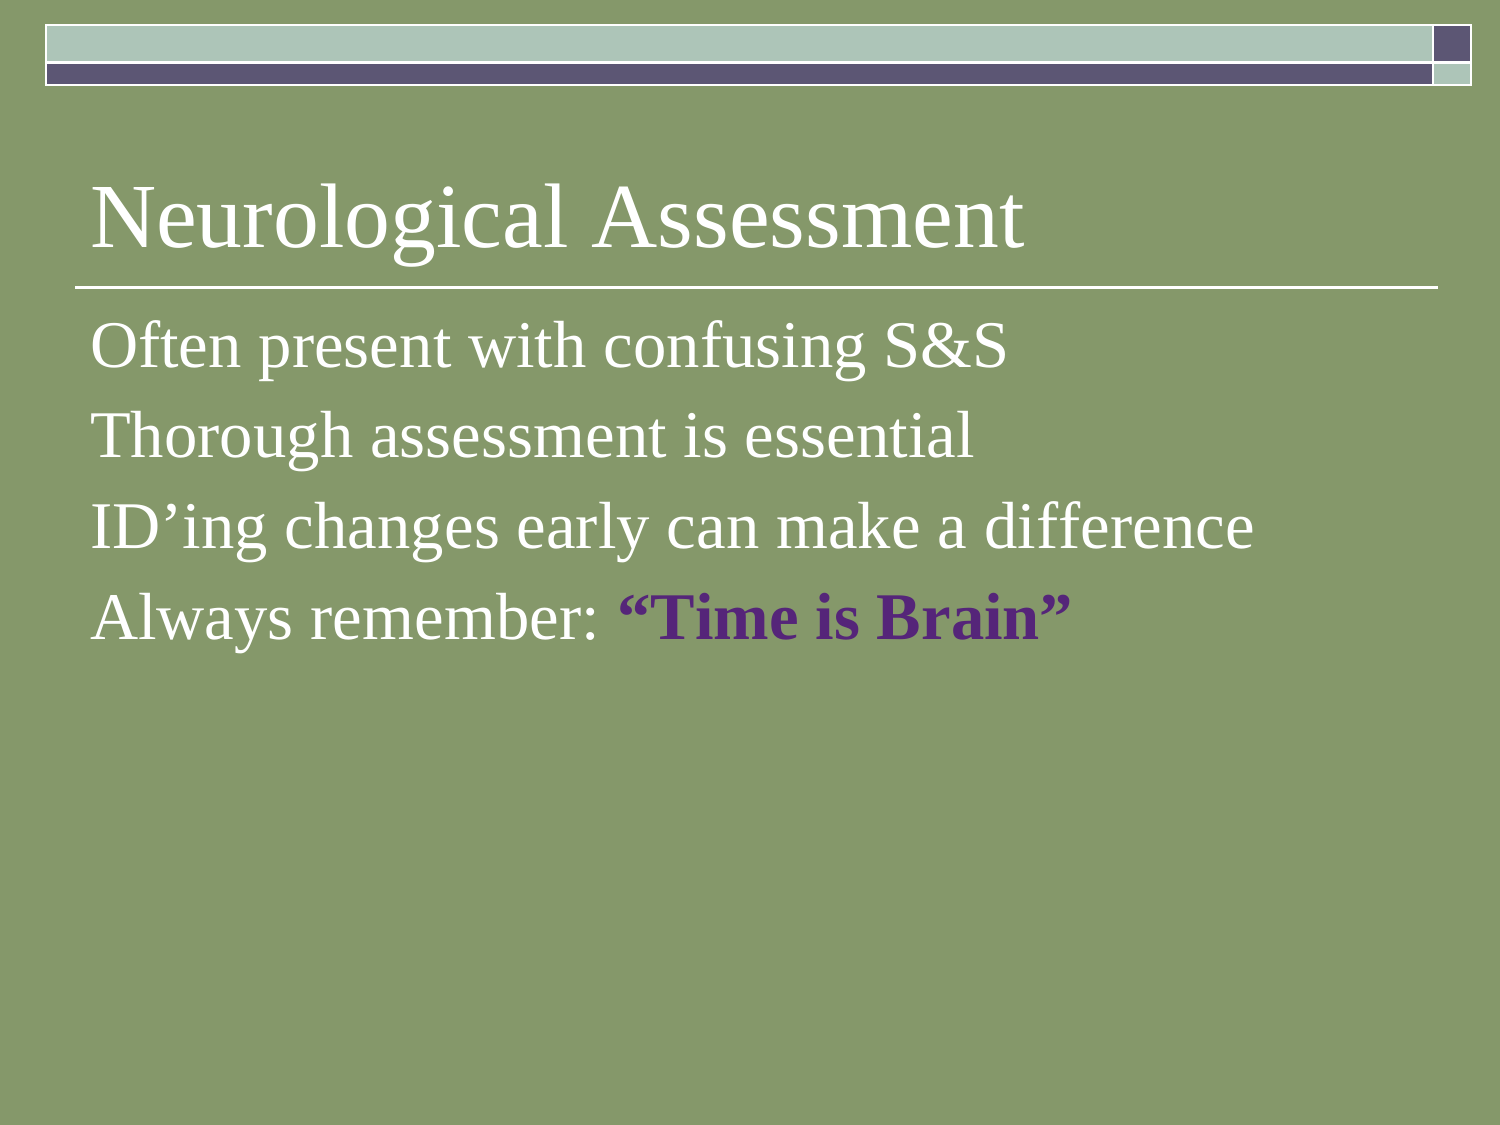

# Neurological Assessment
Often present with confusing S&S
Thorough assessment is essential
ID’ing changes early can make a difference
Always remember: “Time is Brain”